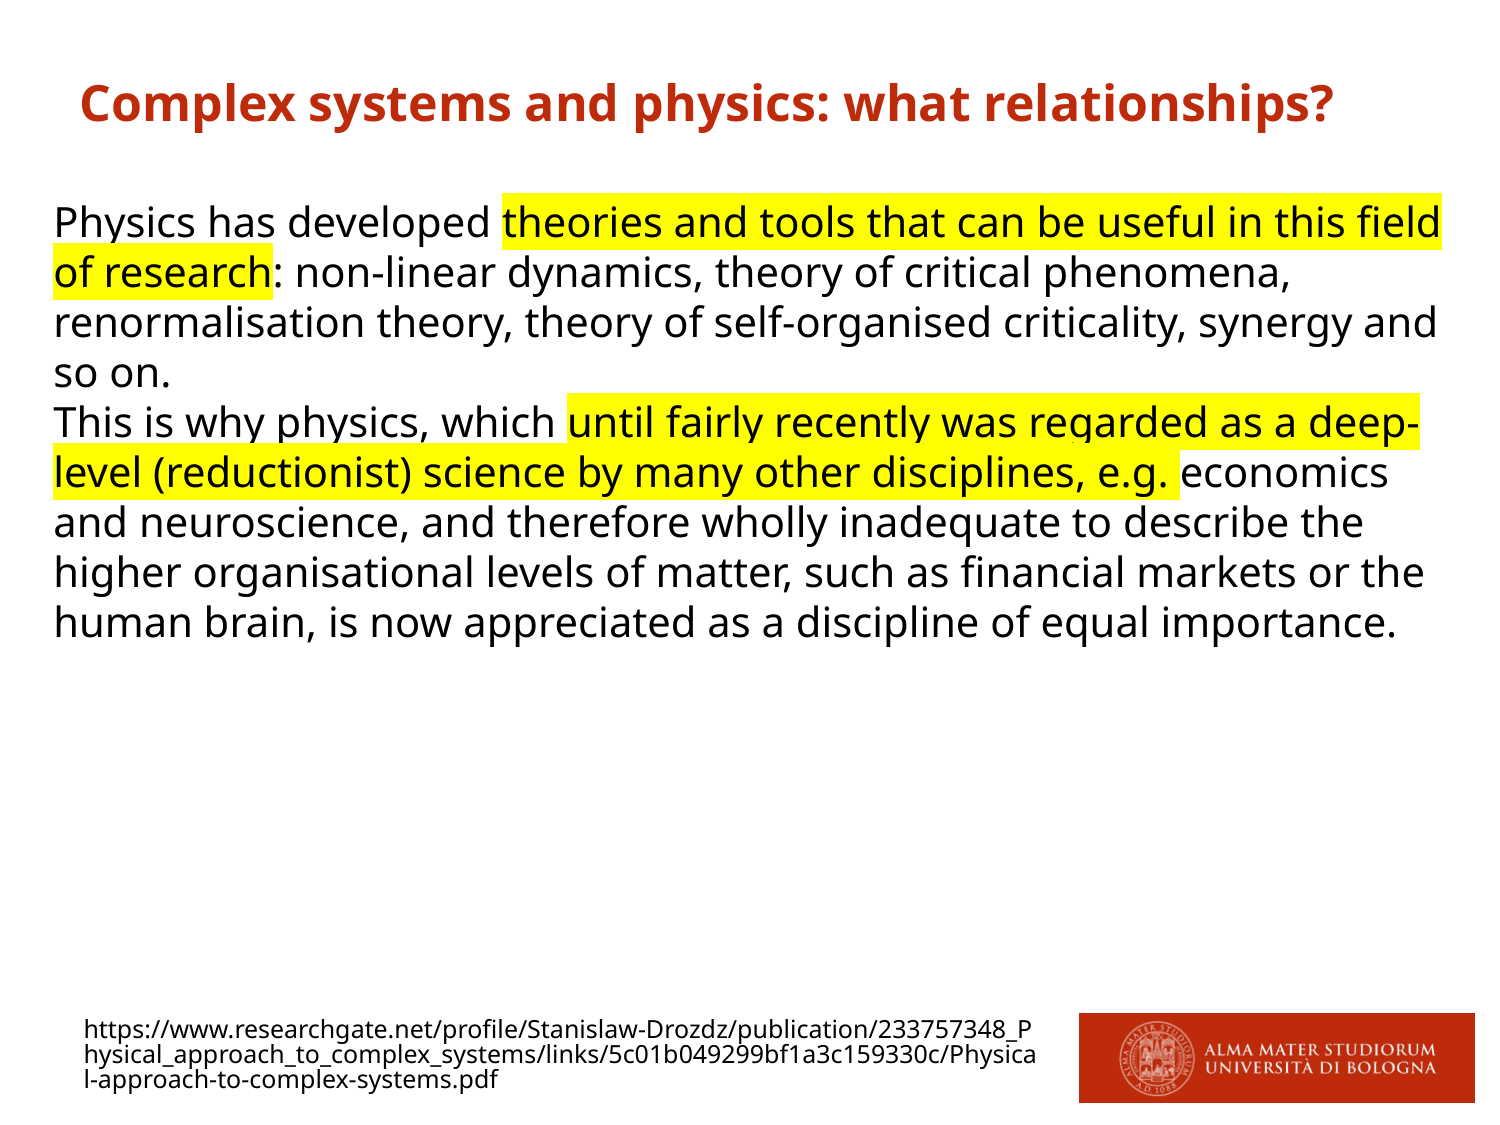

# Complex systems and physics: what relationships?
Physics has developed theories and tools that can be useful in this field of research: non-linear dynamics, theory of critical phenomena, renormalisation theory, theory of self-organised criticality, synergy and so on.
This is why physics, which until fairly recently was regarded as a deep-level (reductionist) science by many other disciplines, e.g. economics and neuroscience, and therefore wholly inadequate to describe the higher organisational levels of matter, such as financial markets or the human brain, is now appreciated as a discipline of equal importance.
https://www.researchgate.net/profile/Stanislaw-Drozdz/publication/233757348_Physical_approach_to_complex_systems/links/5c01b049299bf1a3c159330c/Physical-approach-to-complex-systems.pdf